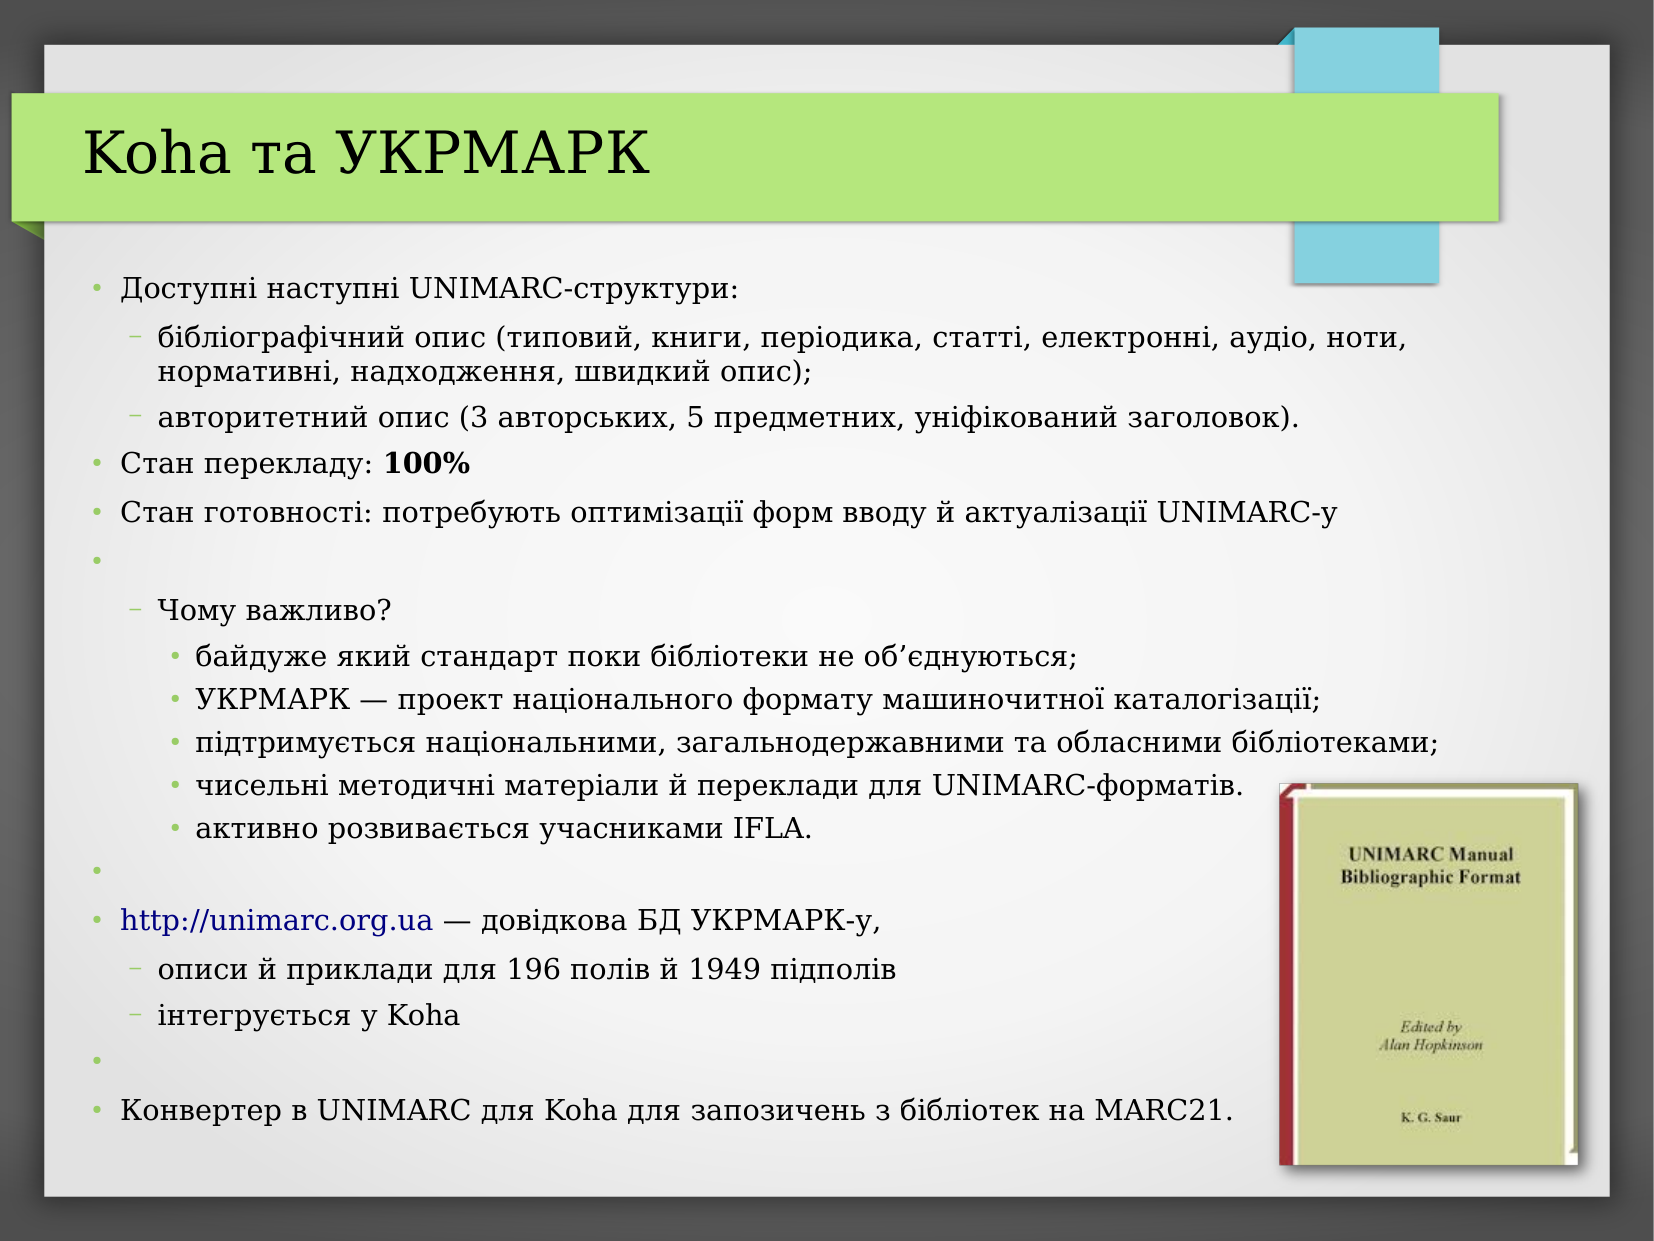

# Koha та УКРМАРК
Доступні наступні UNIMARC-структури:
бібліографічний опис (типовий, книги, періодика, статті, електронні, аудіо, ноти, нормативні, надходження, швидкий опис);
авторитетний опис (3 авторських, 5 предметних, уніфікований заголовок).
Стан перекладу: 100%
Стан готовності: потребують оптимізації форм вводу й актуалізації UNIMARC-у
Чому важливо?
байдуже який стандарт поки бібліотеки не об’єднуються;
УКРМАРК — проект національного формату машиночитної каталогізації;
підтримується національними, загальнодержавними та обласними бібліотеками;
чисельні методичні матеріали й переклади для UNIMARC-форматів.
активно розвивається учасниками IFLA.
http://unimarc.org.ua — довідкова БД УКРМАРК-у,
описи й приклади для 196 полів й 1949 підполів
інтегрується у Koha
Конвертер в UNIMARC для Koha для запозичень з бібліотек на MARC21.